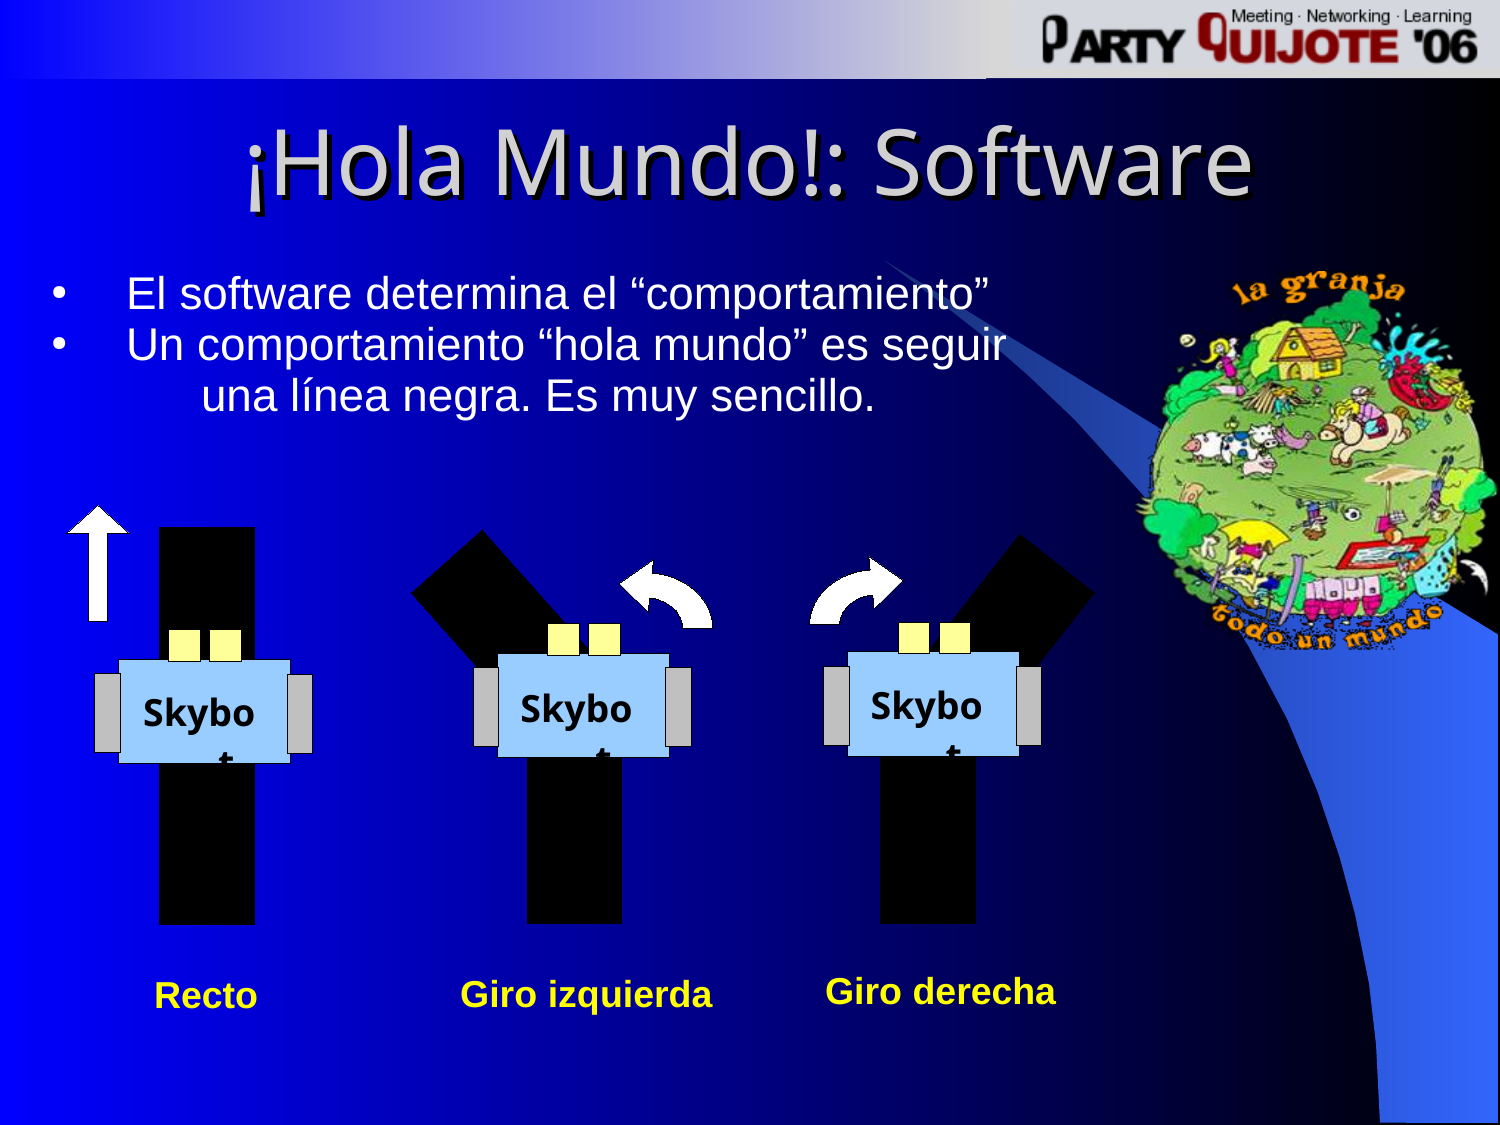

# ¡Hola Mundo!: Software
El software determina el “comportamiento”
Un comportamiento “hola mundo” es seguir una línea negra. Es muy sencillo.
Skybot
Skybot
Skybot
Giro derecha
Giro izquierda
Recto